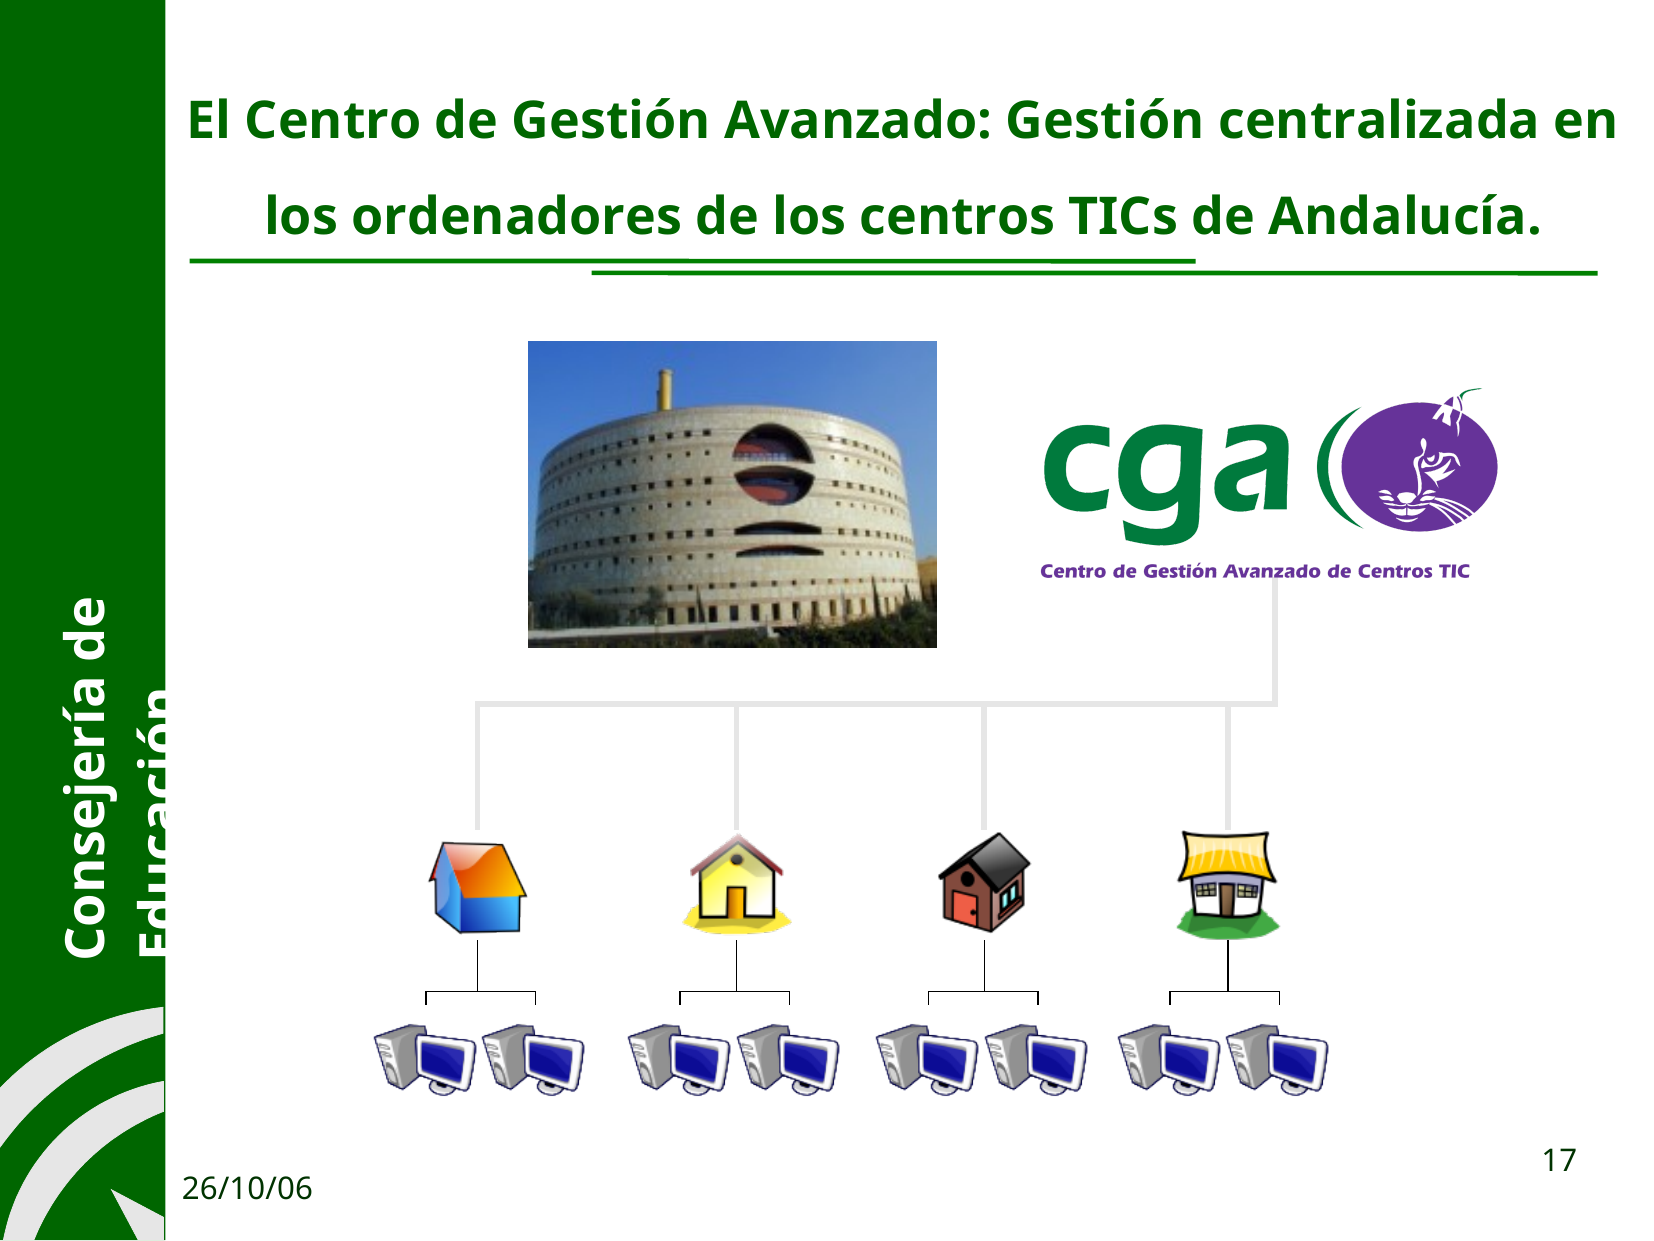

# El Centro de Gestión Avanzado: Gestión centralizada en los ordenadores de los centros TICs de Andalucía.
17